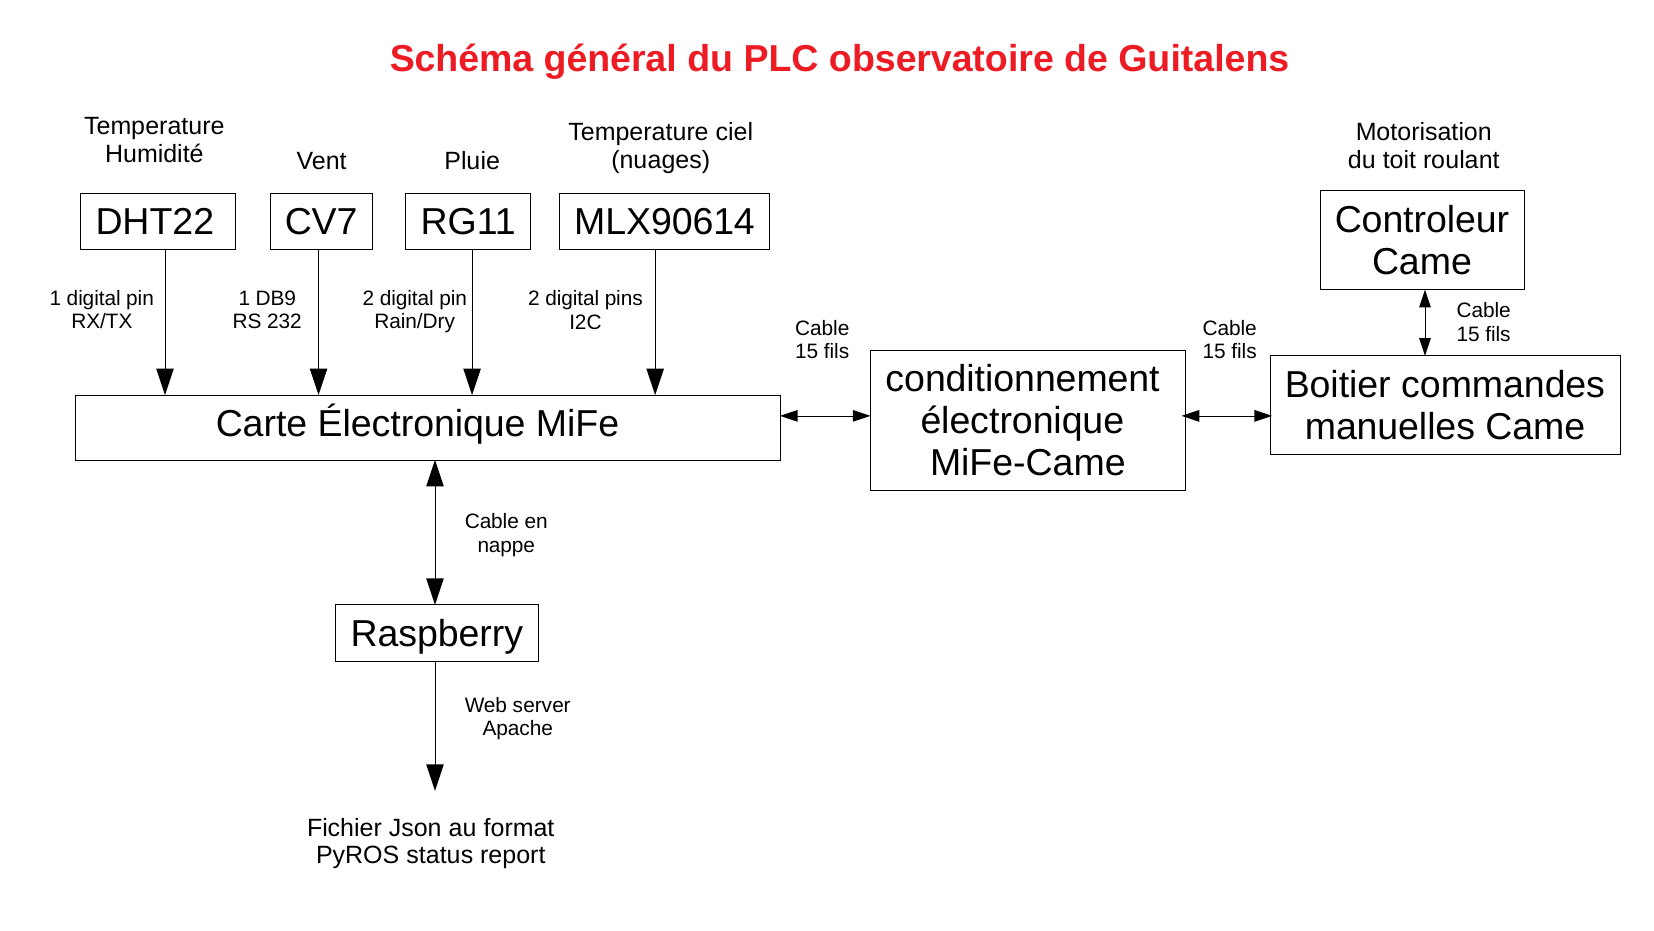

Schéma général du PLC observatoire de Guitalens
Temperature
Humidité
Motorisation
du toit roulant
Temperature ciel
(nuages)
Vent
Pluie
Controleur
Came
DHT22
CV7
RG11
MLX90614
1 digital pin
RX/TX
1 DB9
RS 232
2 digital pin
Rain/Dry
2 digital pins
I2C
Cable
15 fils
Cable
15 fils
Cable
15 fils
conditionnement
électronique
MiFe-Came
Boitier commandes
manuelles Came
 Carte Électronique MiFe
Cable en
nappe
Raspberry
Web server
Apache
Fichier Json au format
PyROS status report